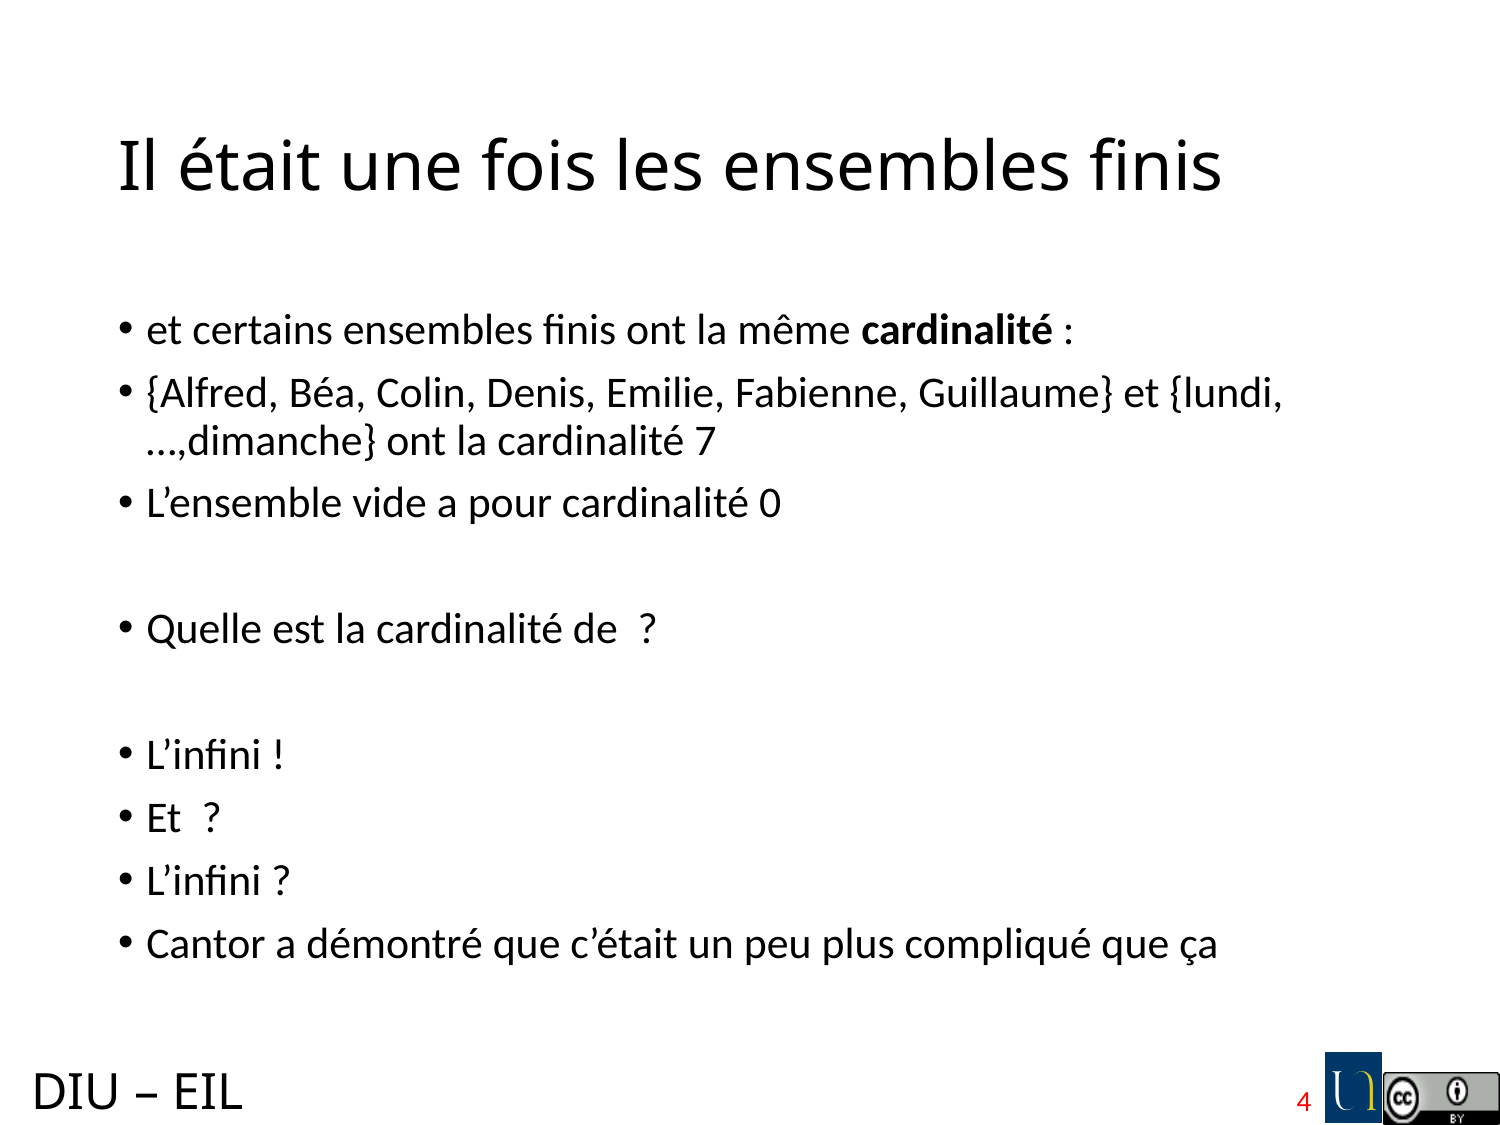

# Il était une fois les ensembles finis
et certains ensembles finis ont la même cardinalité :
{Alfred, Béa, Colin, Denis, Emilie, Fabienne, Guillaume} et {lundi,…,dimanche} ont la cardinalité 7
L’ensemble vide a pour cardinalité 0
Quelle est la cardinalité de ?
L’infini !
Et ?
L’infini ?
Cantor a démontré que c’était un peu plus compliqué que ça